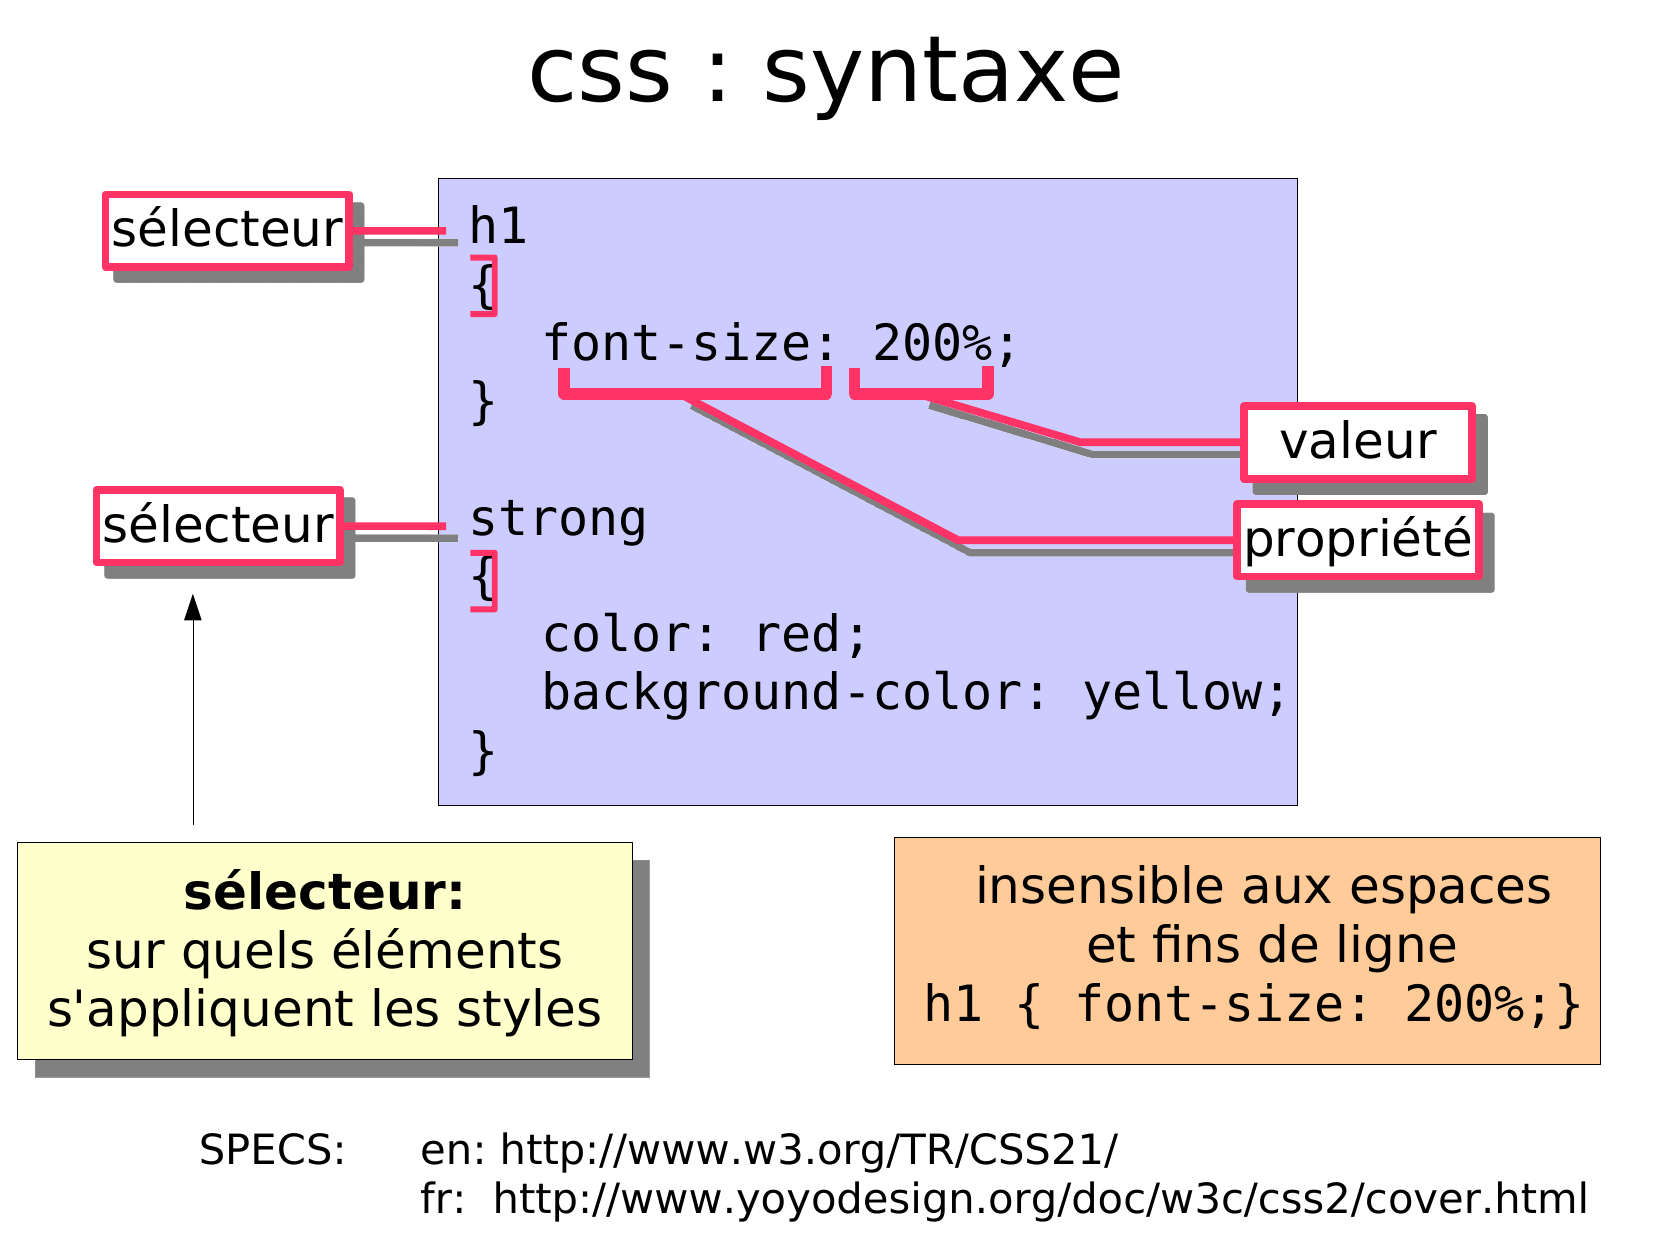

# css : syntaxe
h1
{
	font-size: 200%;
}
strong
{
	color: red;
	background-color: yellow;
}
insensible aux espaces
et fins de ligne
sélecteur:
sur quels éléments s'appliquent les styles
h1 { font-size: 200%;}
SPECS:	en: http://www.w3.org/TR/CSS21/
			fr: http://www.yoyodesign.org/doc/w3c/css2/cover.html